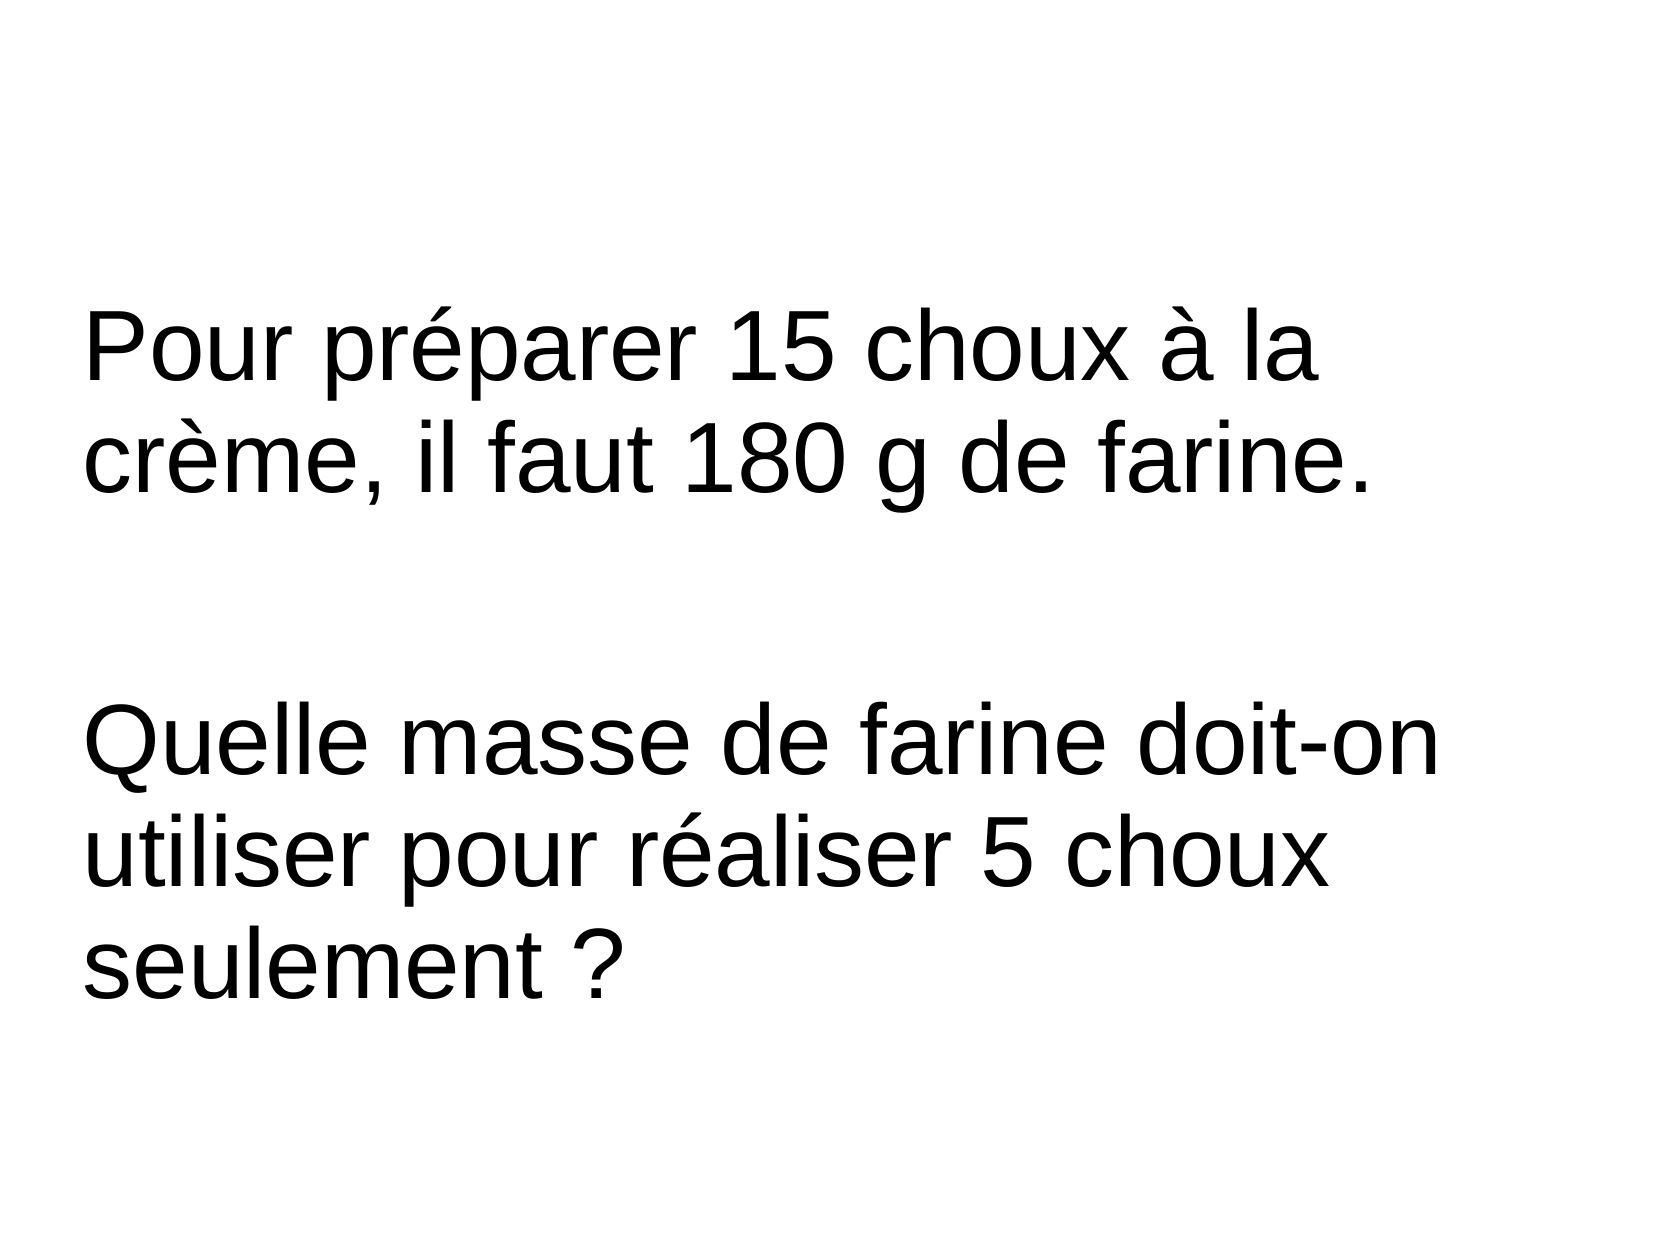

#
Pour préparer 15 choux à la crème, il faut 180 g de farine.
Quelle masse de farine doit-on utiliser pour réaliser 5 choux seulement ?